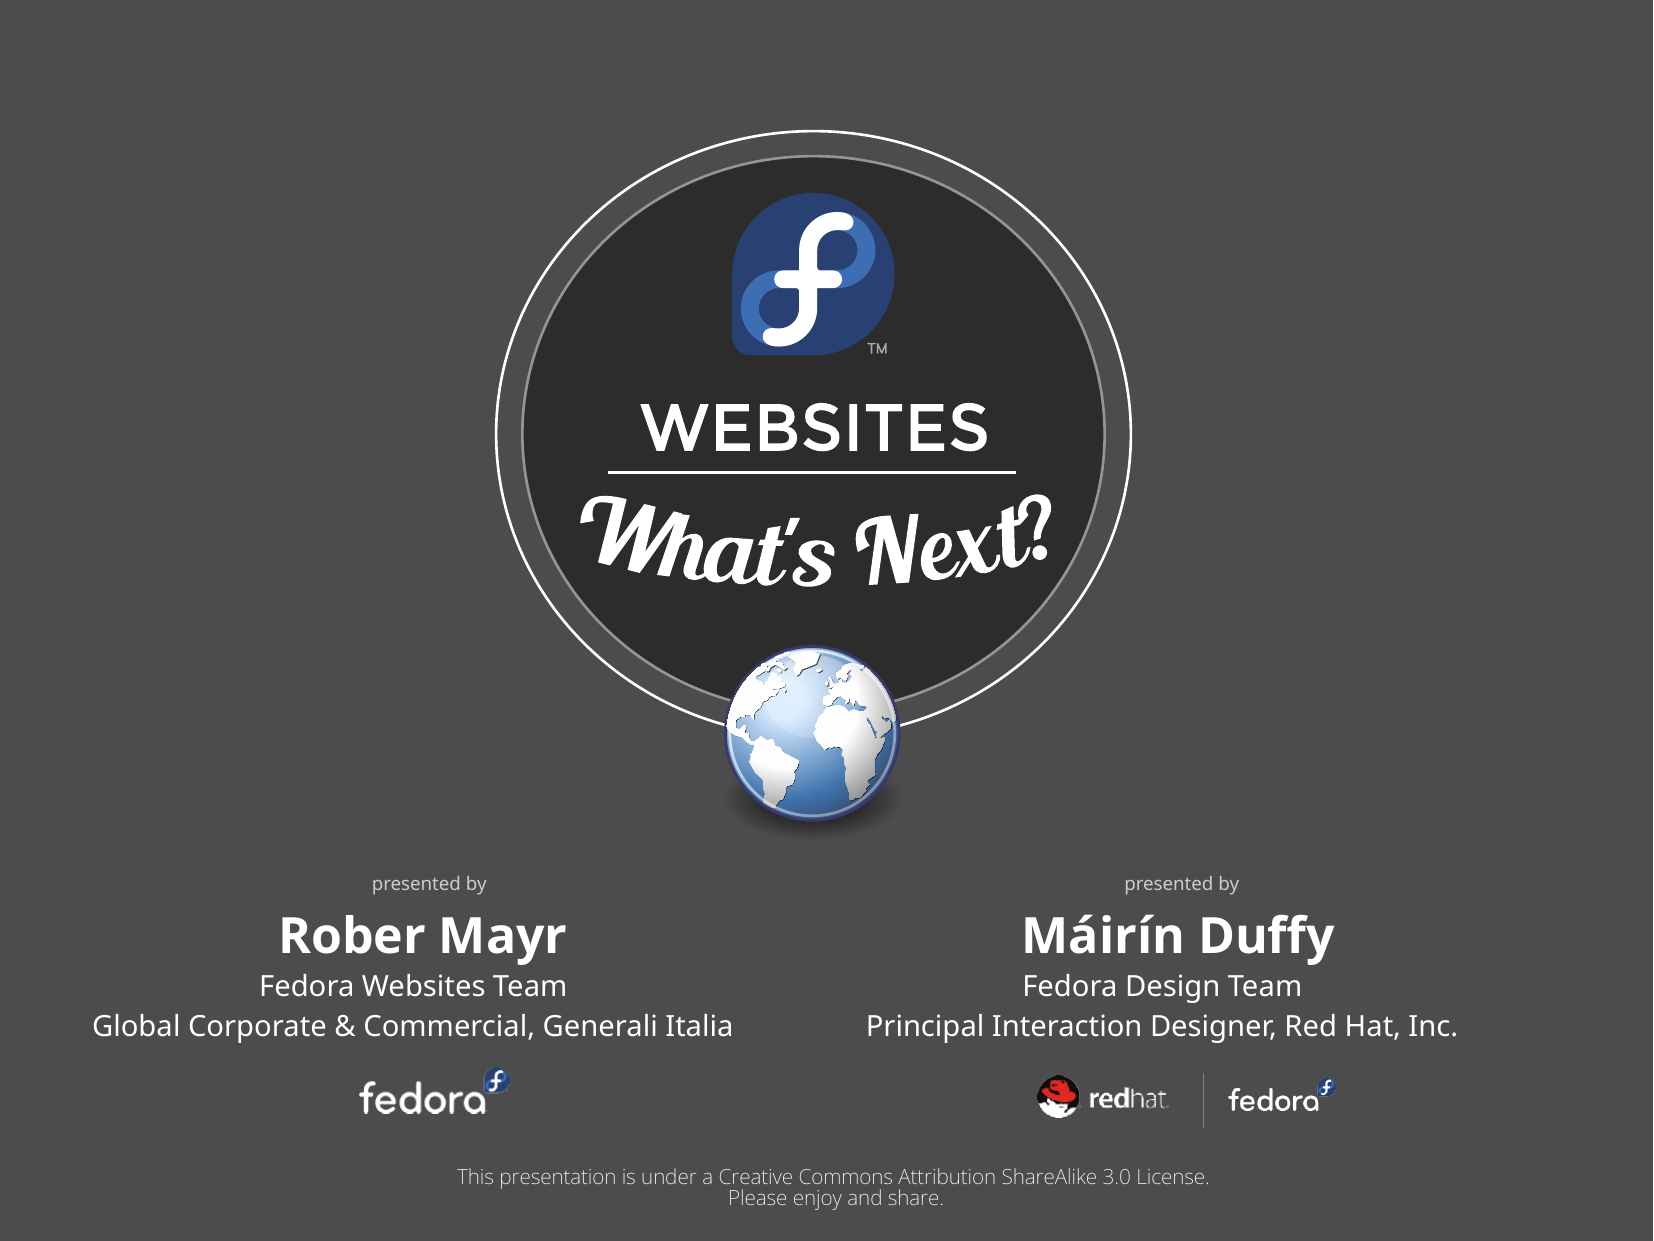

presented by
presented by
Rober Mayr
Máirín Duffy
Fedora Websites Team
Global Corporate & Commercial, Generali Italia
Fedora Design Team
Principal Interaction Designer, Red Hat, Inc.
This presentation is under a Creative Commons Attribution ShareAlike 3.0 License.
Please enjoy and share.